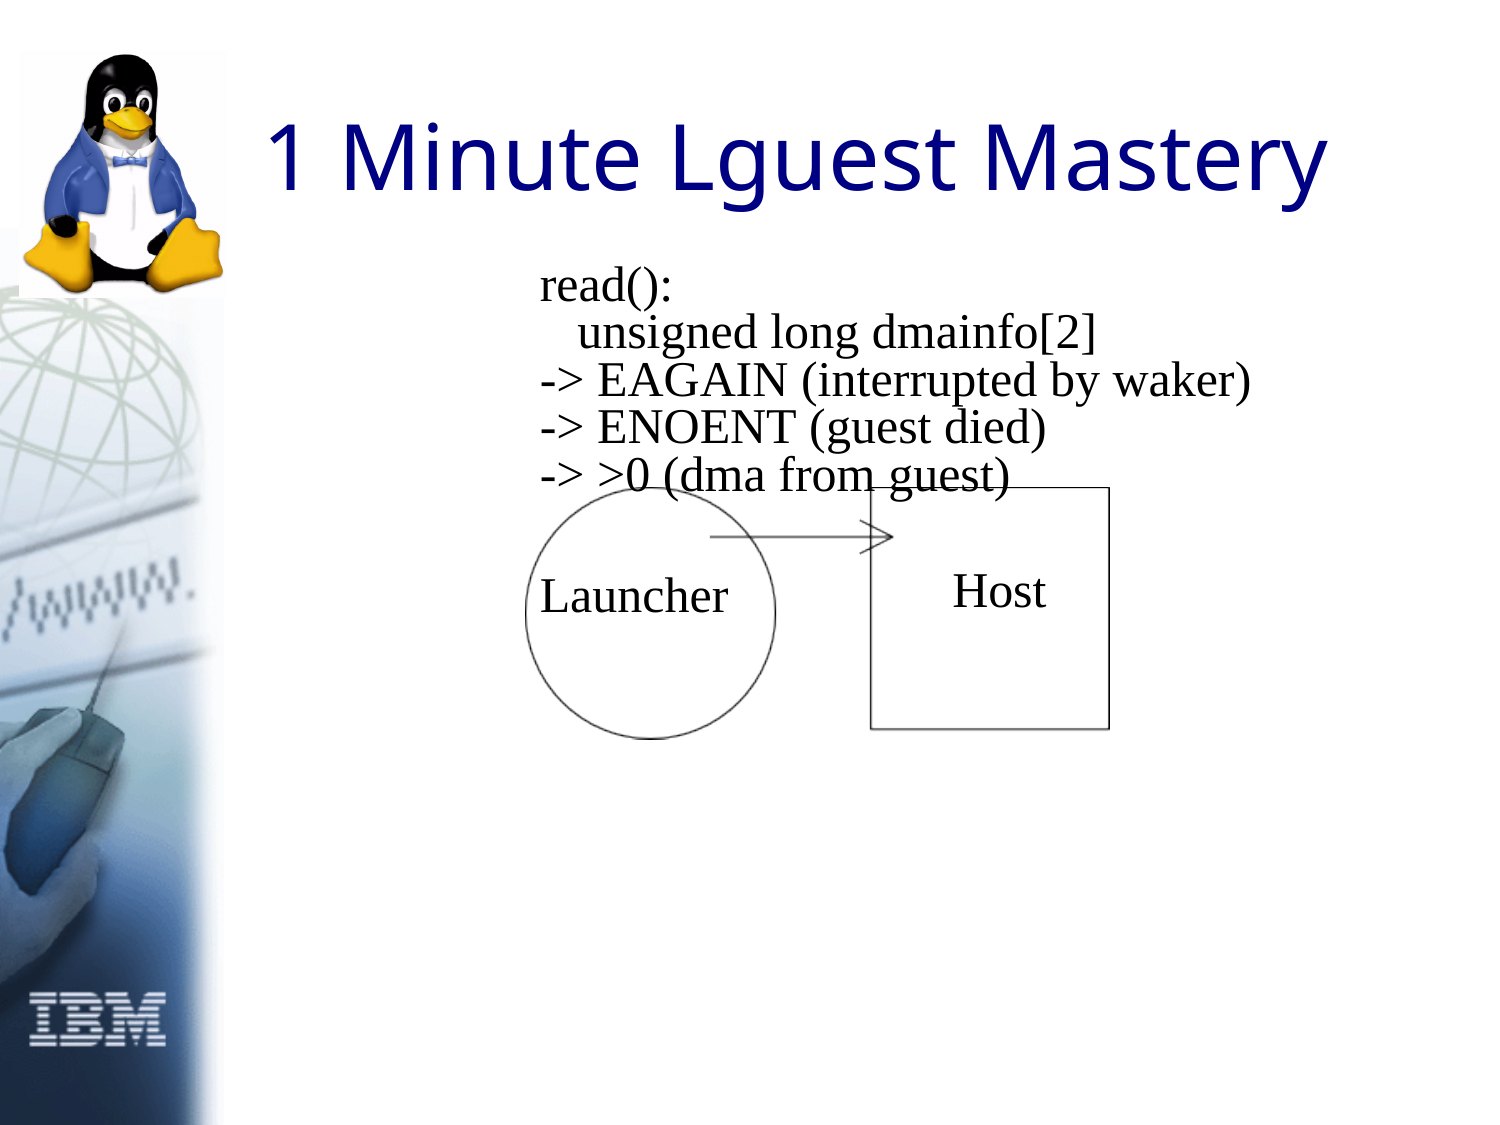

# 1 Minute Lguest Mastery
read():
 unsigned long dmainfo[2]
-> EAGAIN (interrupted by waker)
-> ENOENT (guest died)
-> >0 (dma from guest)
Host
Launcher